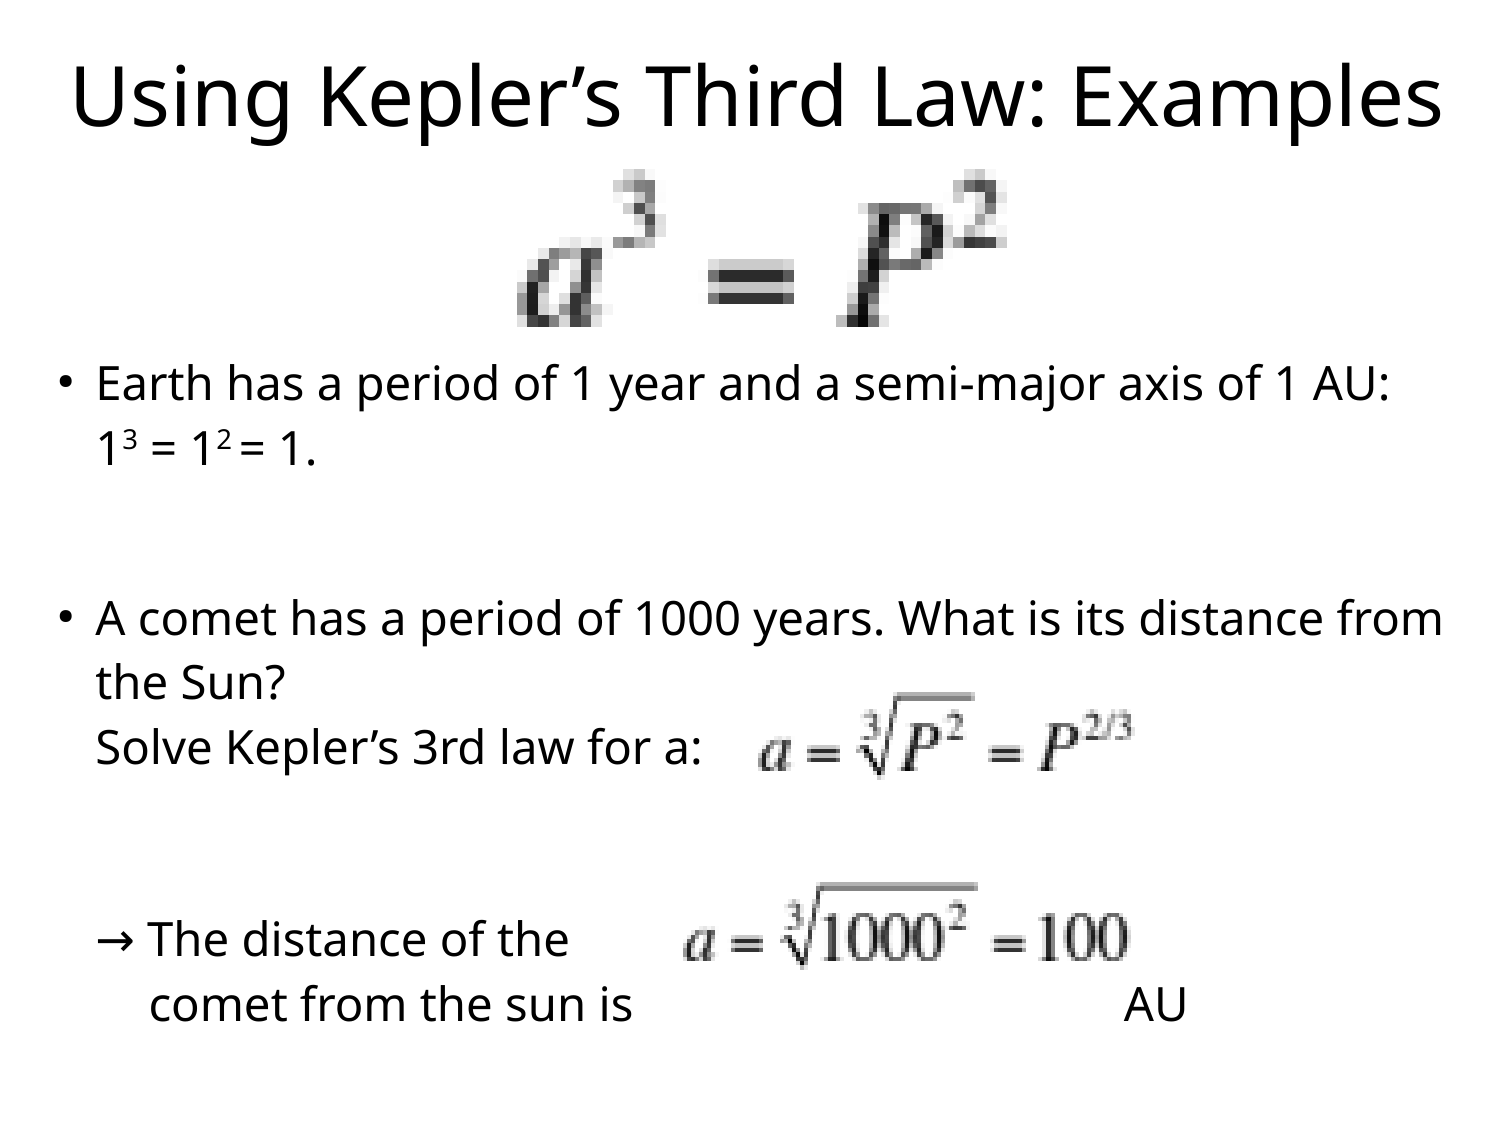

# Using Kepler’s Third Law: Examples
Earth has a period of 1 year and a semi-major axis of 1 AU:
13 = 12 = 1.
A comet has a period of 1000 years. What is its distance from the Sun?
Solve Kepler’s 3rd law for a:
→ The distance of the
	comet from the sun is AU